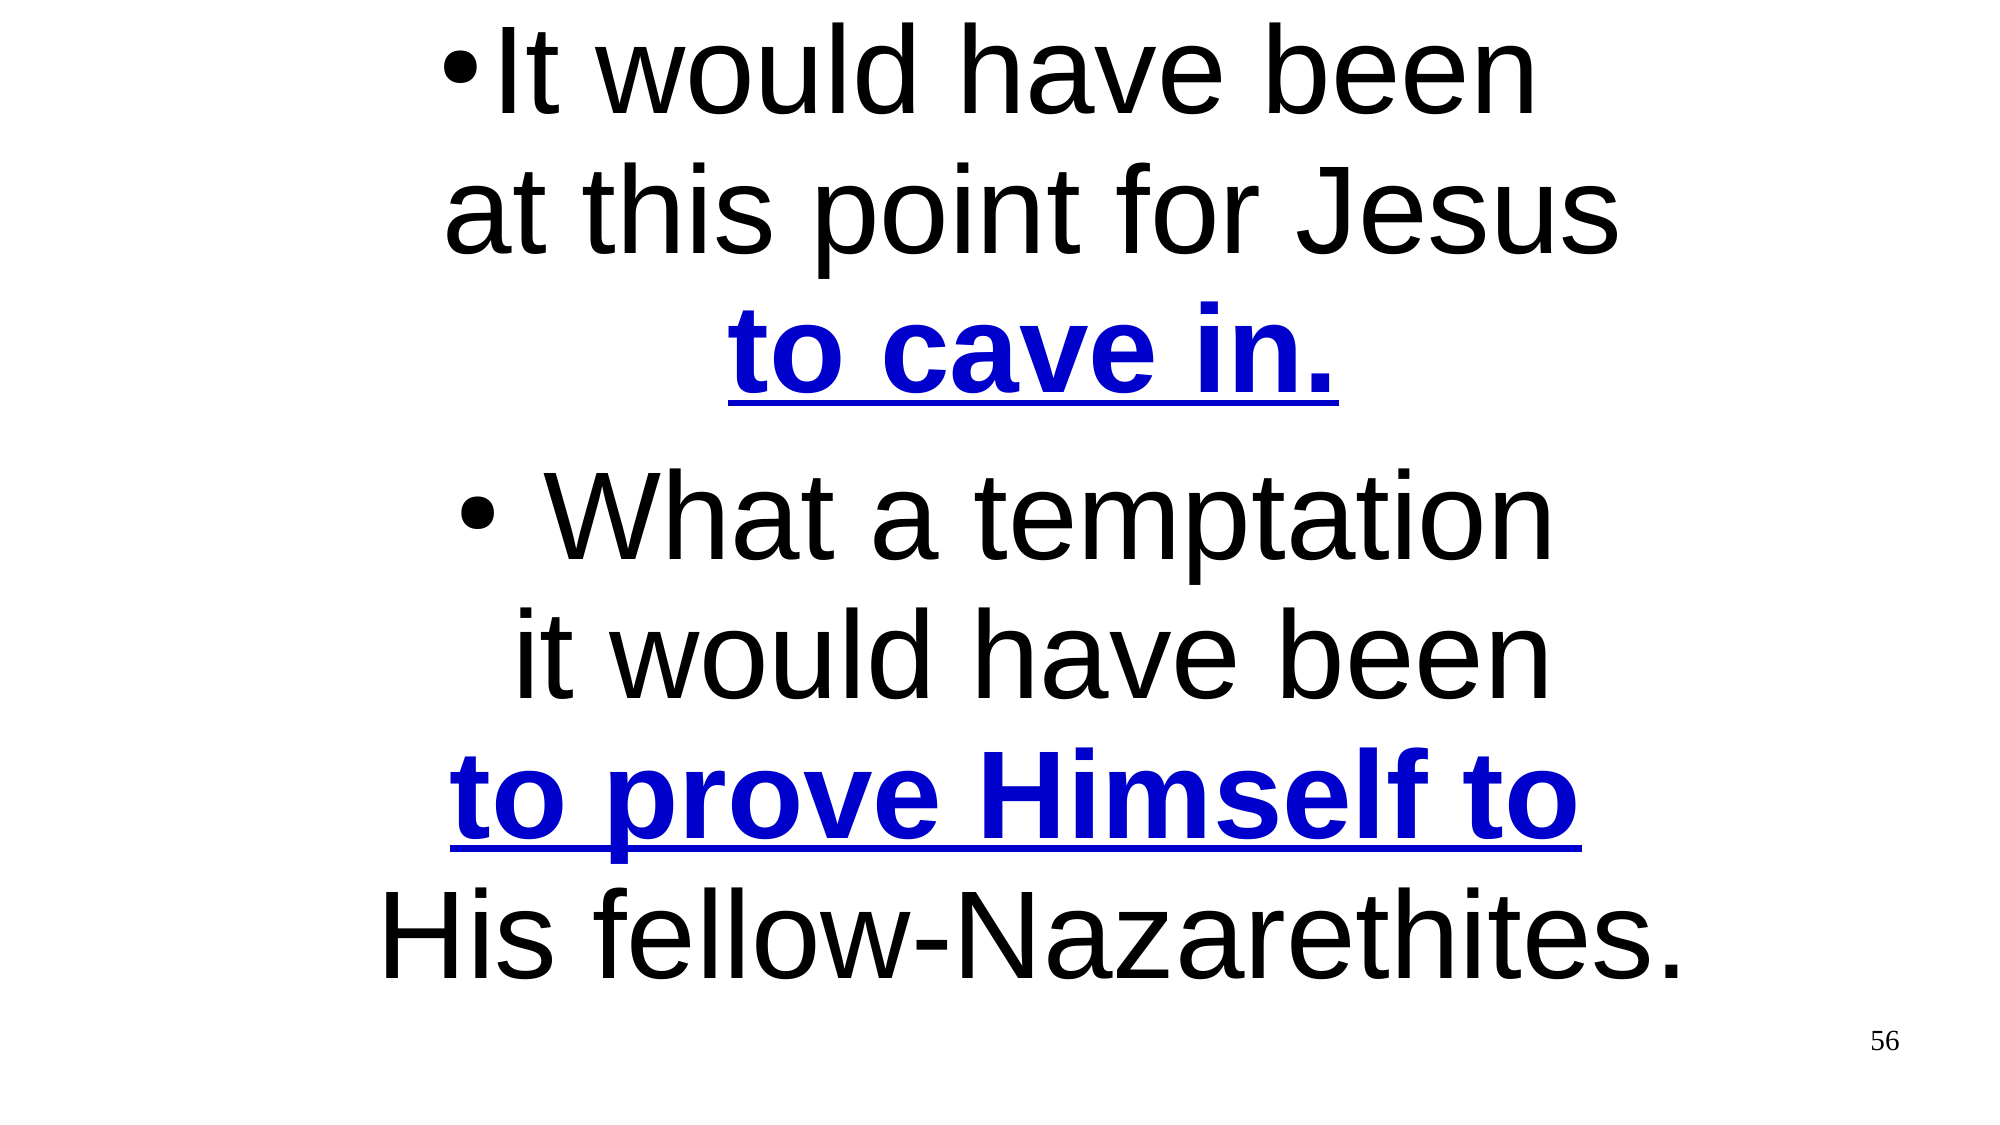

# It would have been at this point for Jesus to cave in.
 What a temptation
 it would have been
to prove Himself to
His fellow-Nazarethites.
56